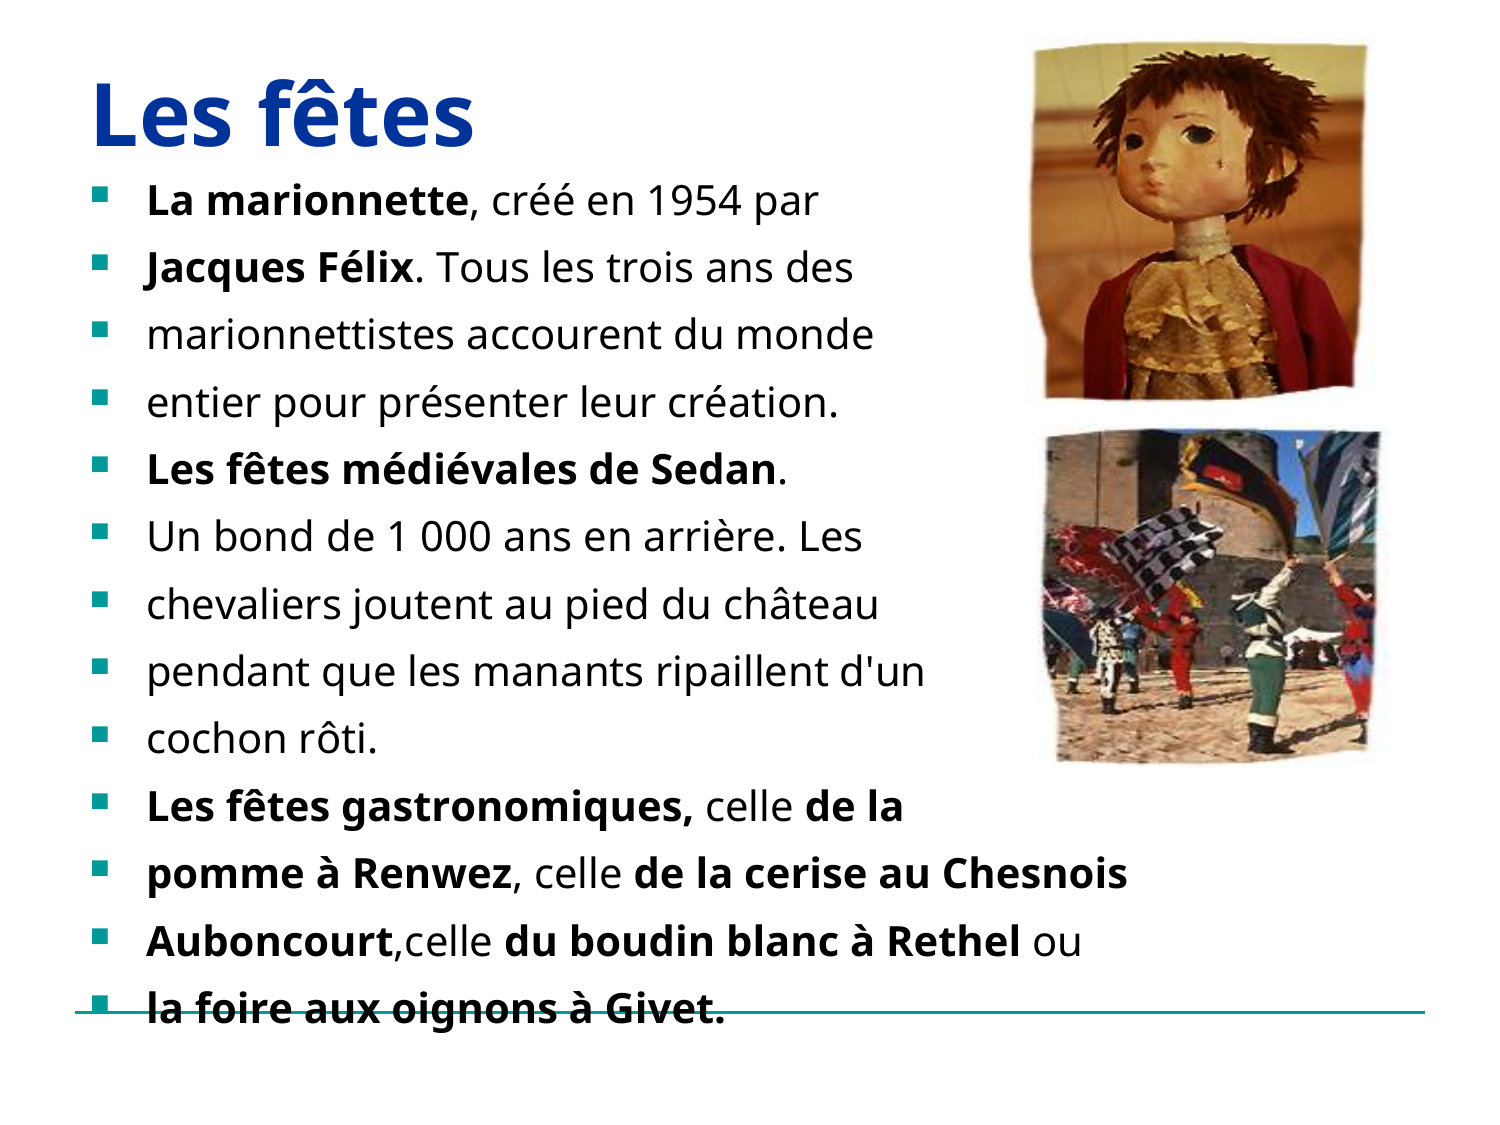

# Les fêtes
La marionnette, créé en 1954 par
Jacques Félix. Tous les trois ans des
marionnettistes accourent du monde
entier pour présenter leur création.
Les fêtes médiévales de Sedan.
Un bond de 1 000 ans en arrière. Les
chevaliers joutent au pied du château
pendant que les manants ripaillent d'un
cochon rôti.
Les fêtes gastronomiques, celle de la
pomme à Renwez, celle de la cerise au Chesnois
Auboncourt,celle du boudin blanc à Rethel ou
la foire aux oignons à Givet.